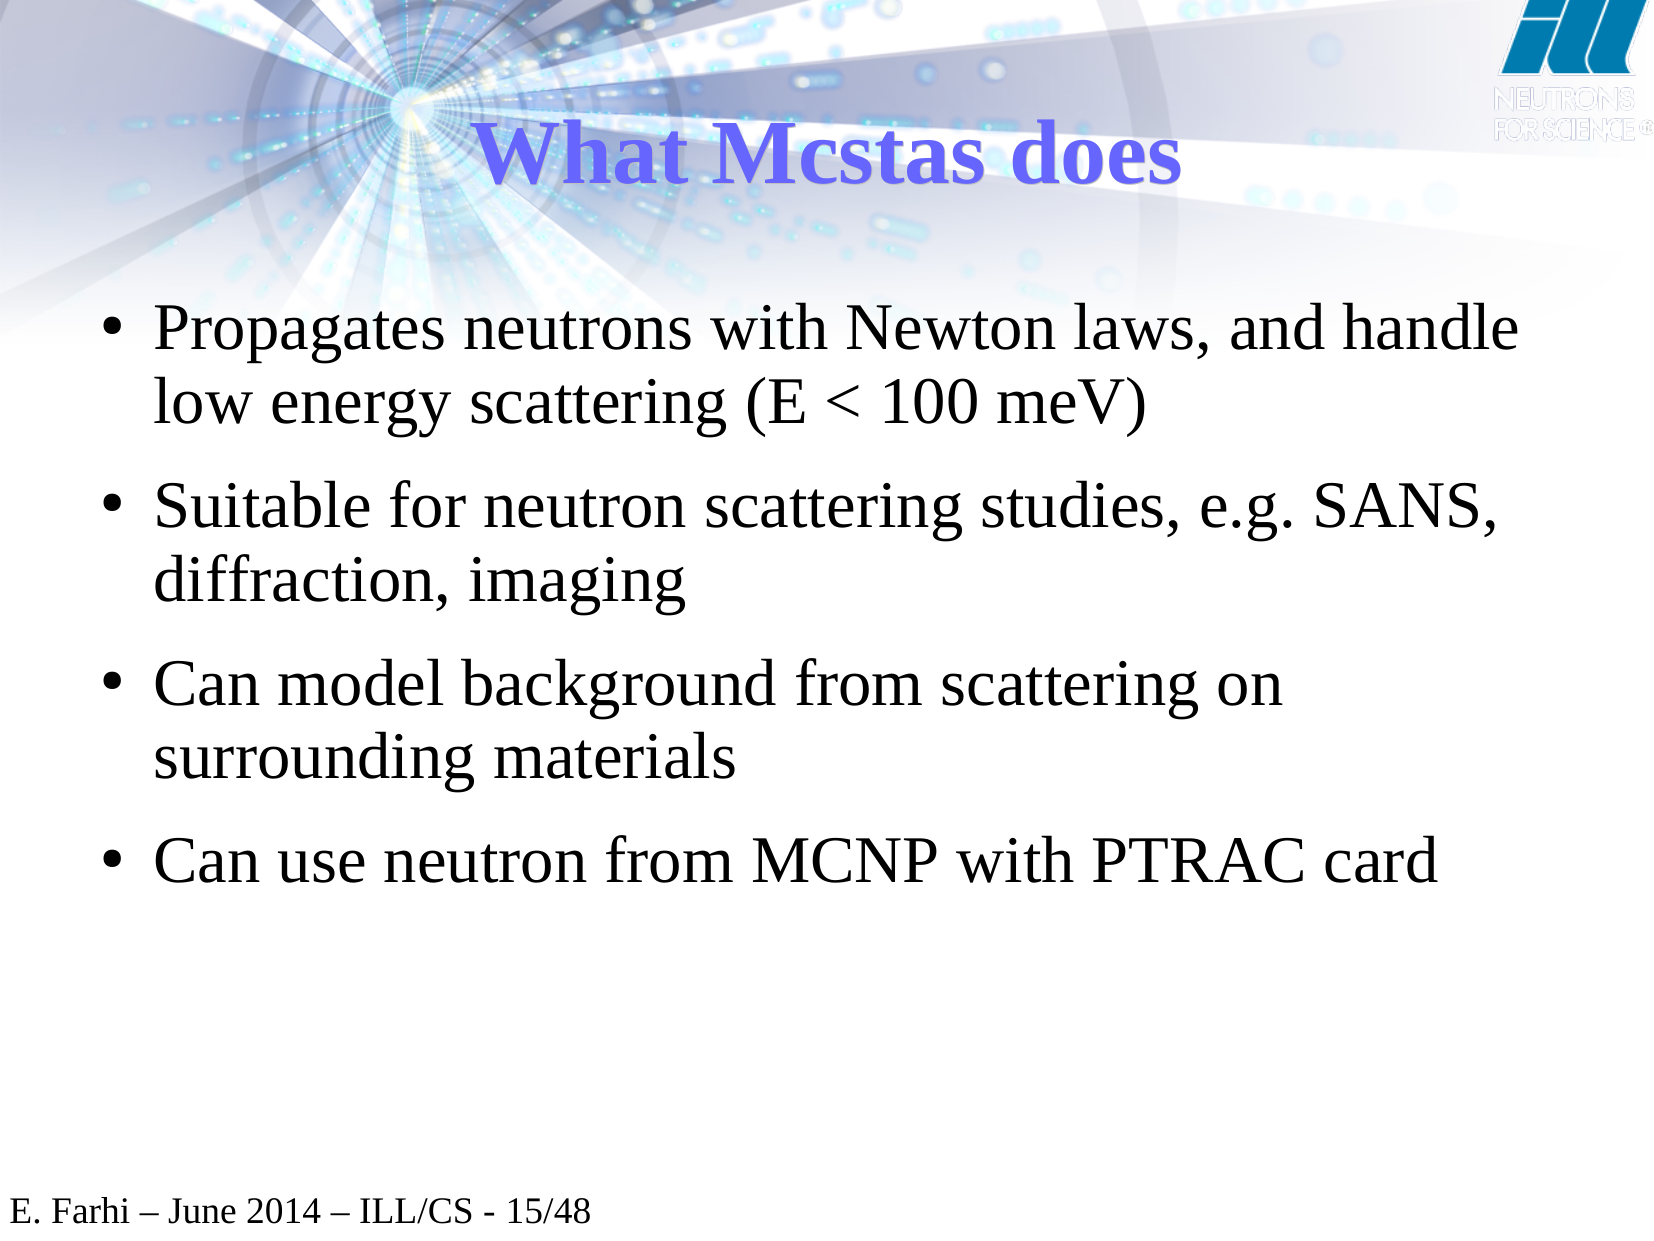

# What Mcstas does
Propagates neutrons with Newton laws, and handle low energy scattering (E < 100 meV)
Suitable for neutron scattering studies, e.g. SANS, diffraction, imaging
Can model background from scattering on surrounding materials
Can use neutron from MCNP with PTRAC card